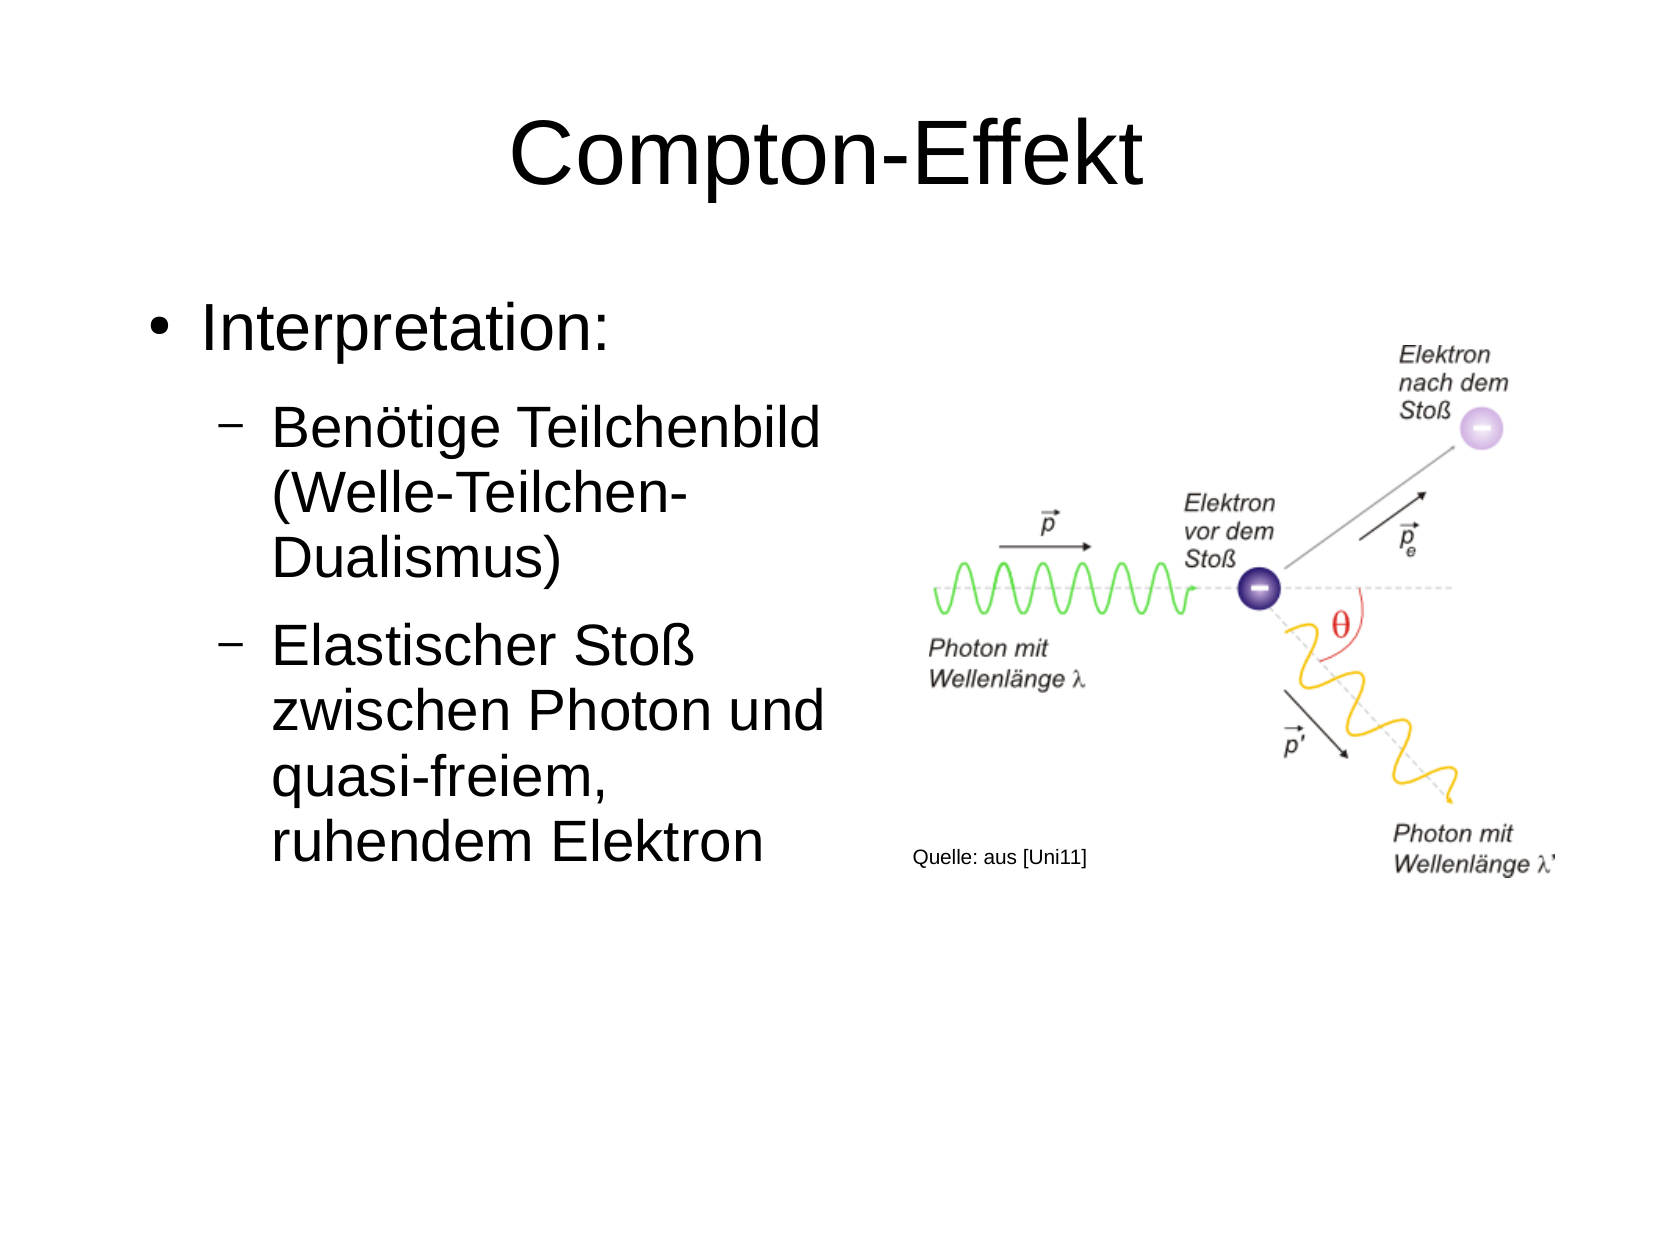

# Compton-Effekt
Interpretation:
Benötige Teilchenbild (Welle-Teilchen-Dualismus)
Elastischer Stoß zwischen Photon und quasi-freiem, ruhendem Elektron
Quelle: aus [Uni11]